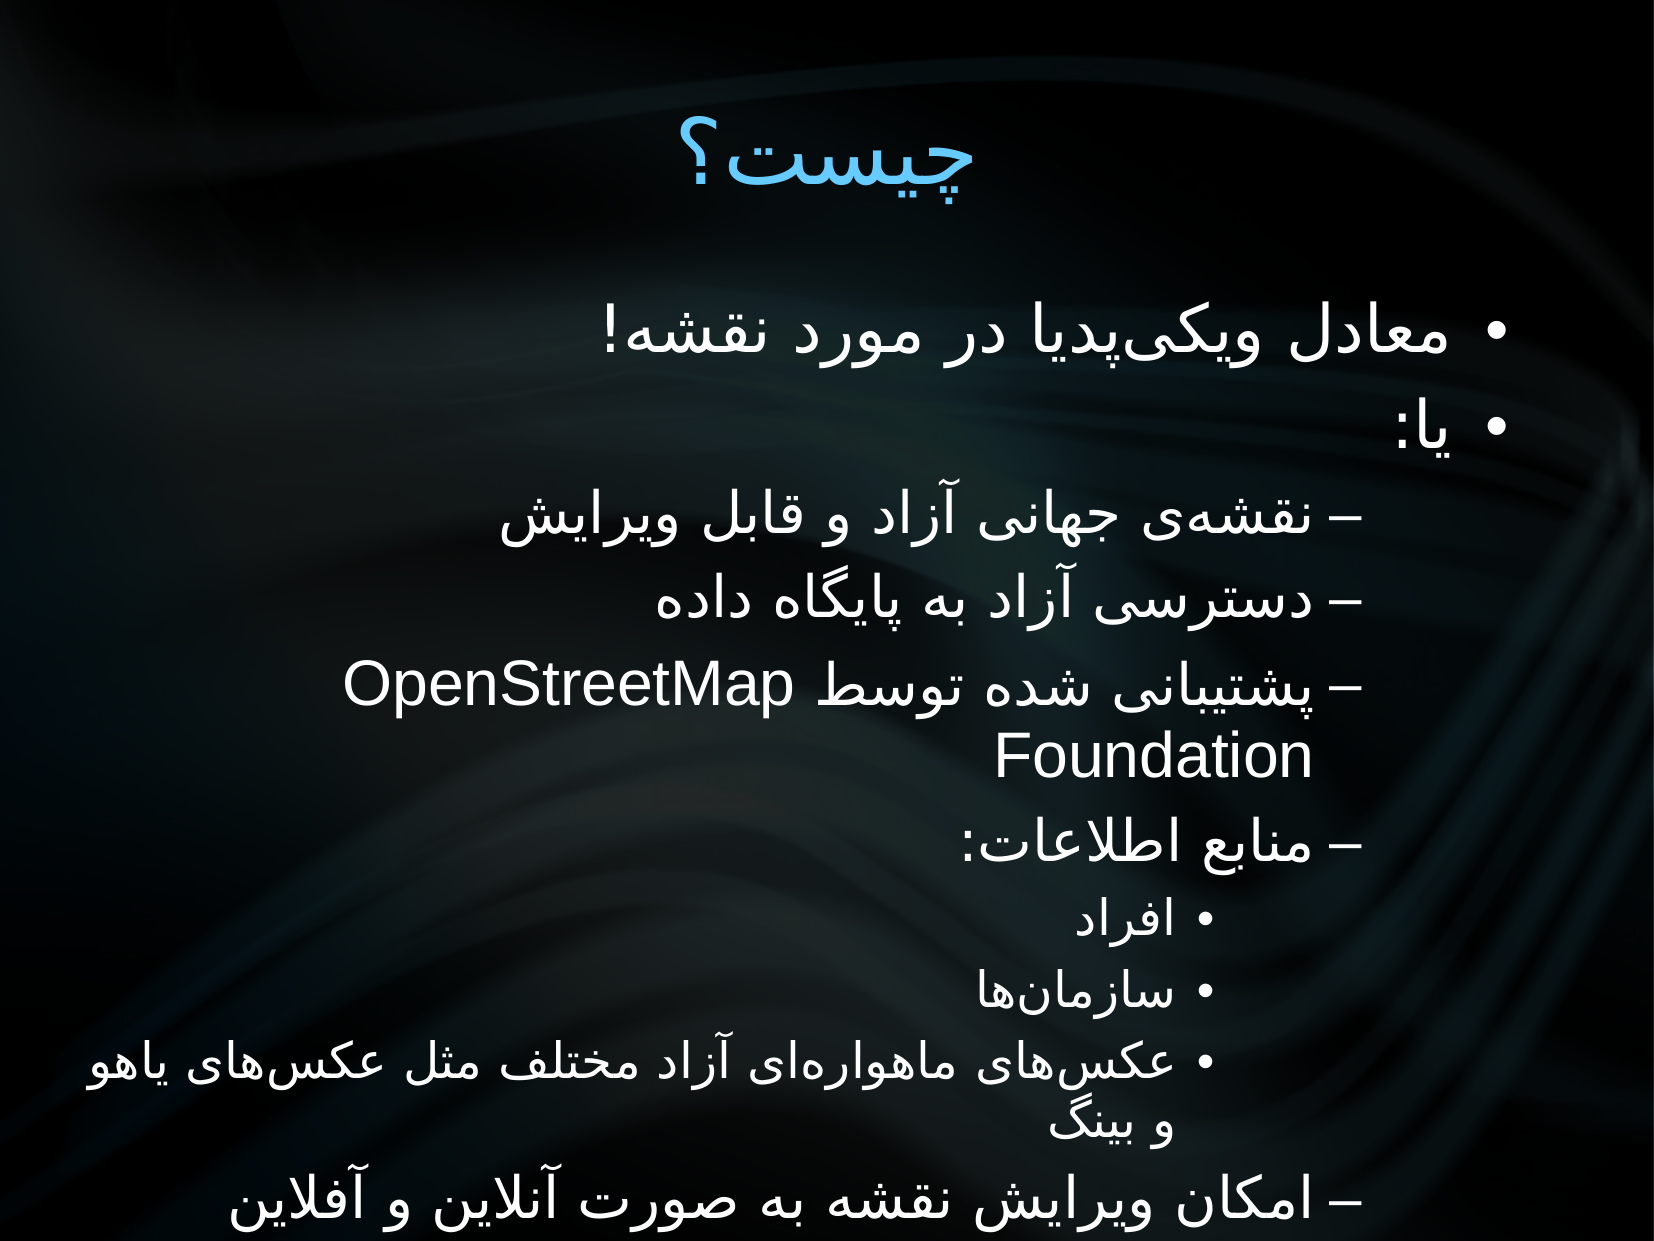

# چیست؟
معادل ویکی‌پدیا در مورد نقشه!
یا:
نقشه‌ی جهانی آزاد و قابل ویرایش
دسترسی آزاد به پایگاه داده
پشتیبانی شده توسط OpenStreetMap Foundation
منابع اطلاعات:
افراد
سازمان‌ها
عکس‌های ماهواره‌ای آزاد مختلف مثل عکس‌های یاهو و بینگ
امکان ویرایش نقشه به صورت آنلاین و آفلاین
توسعه نرم‌افزارها و زیرساخت‌ها به صورت آزاد